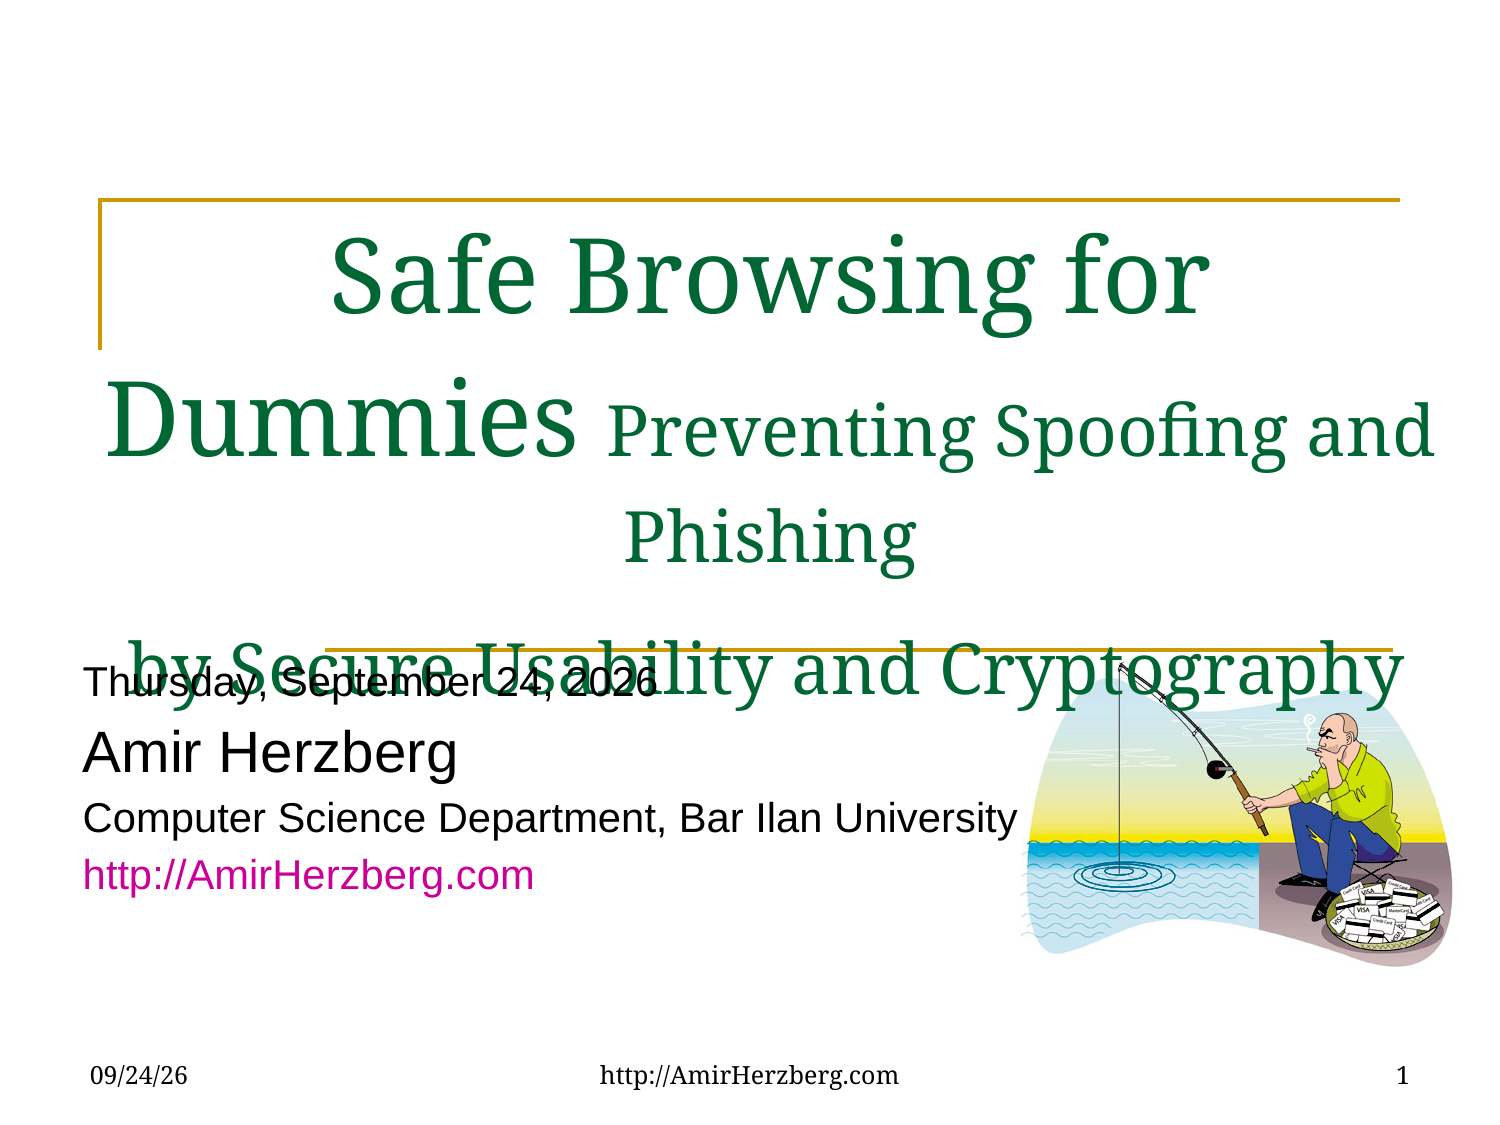

# Safe Browsing for Dummies Preventing Spoofing and Phishing by Secure Usability and Cryptography
Amir Herzberg
Computer Science Department, Bar Ilan University
http://AmirHerzberg.com
http://AmirHerzberg.com
1